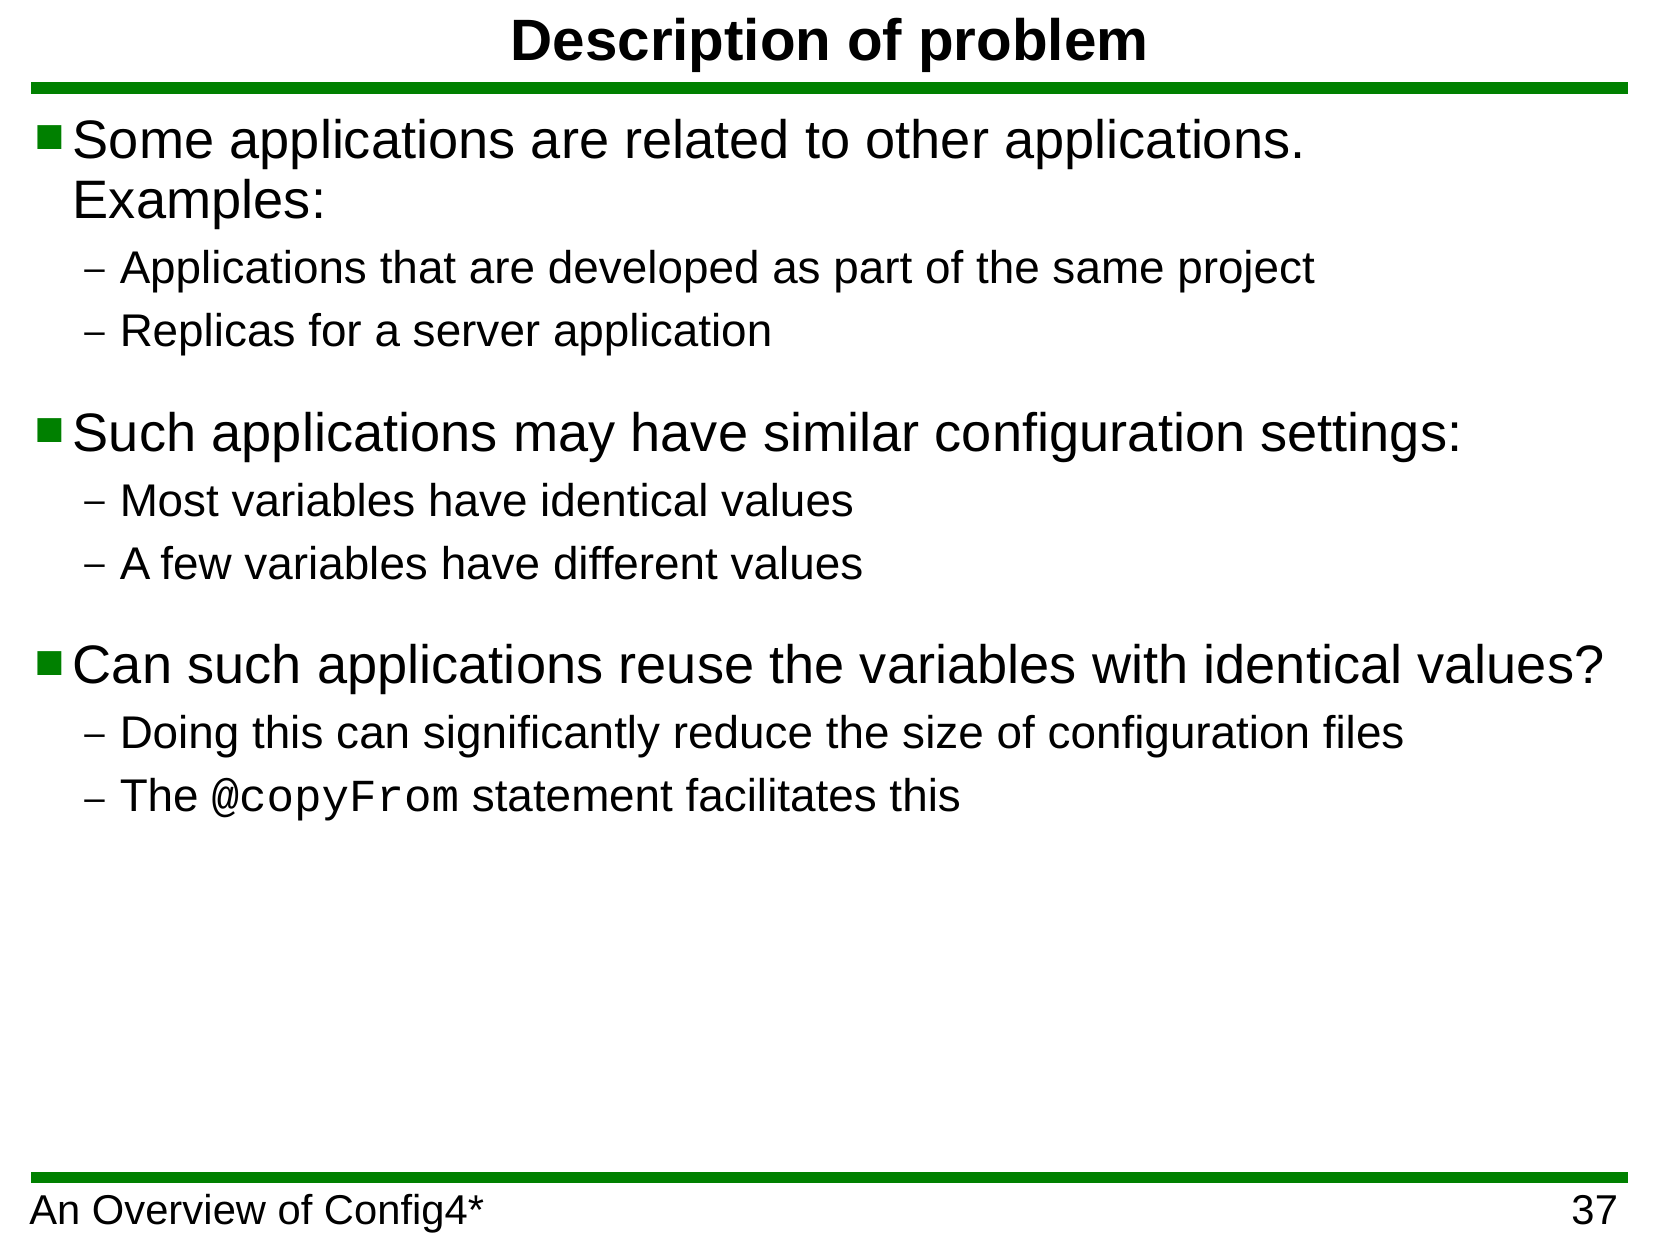

# Description of problem
Some applications are related to other applications.
Examples:
Applications that are developed as part of the same project
Replicas for a server application
Such applications may have similar configuration settings:
Most variables have identical values
A few variables have different values
Can such applications reuse the variables with identical values?
Doing this can significantly reduce the size of configuration files
The @copyFrom statement facilitates this
An Overview of Config4*
37